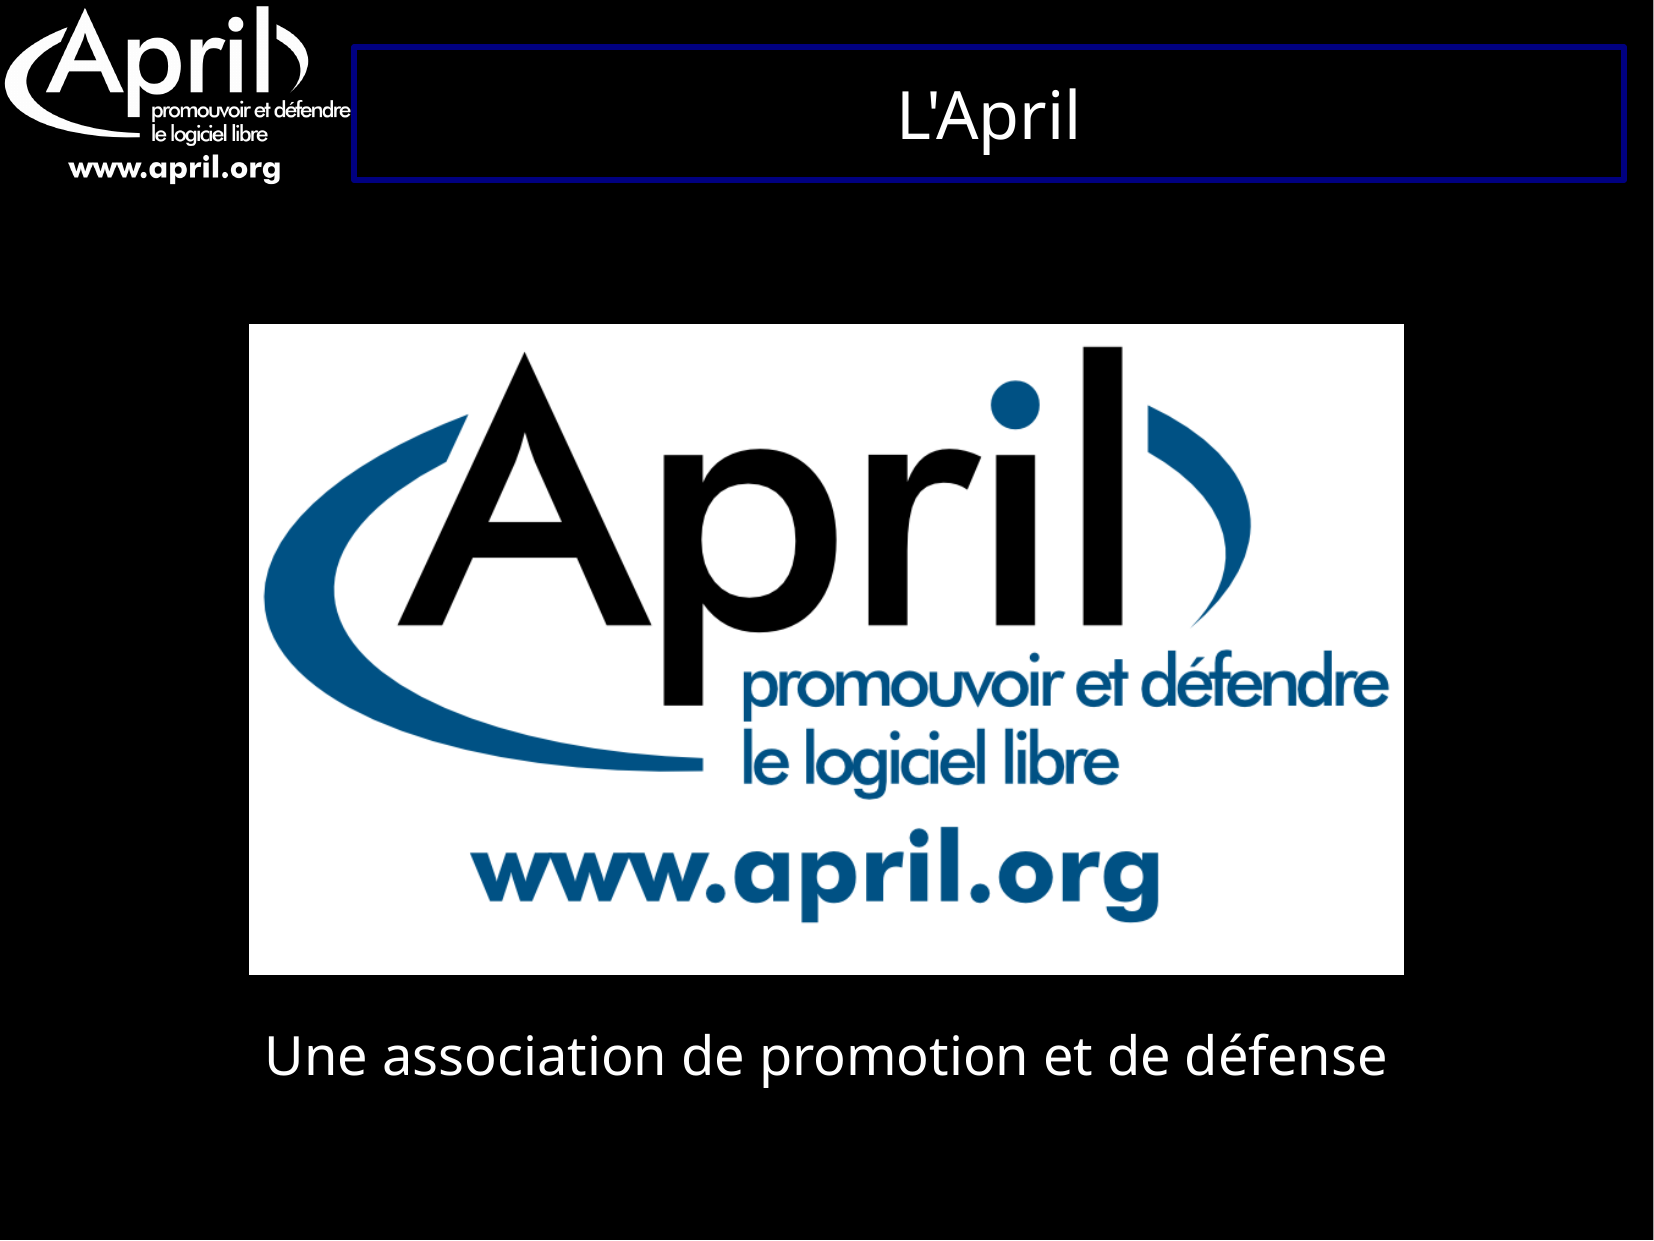

# L'April
Une association de promotion et de défense